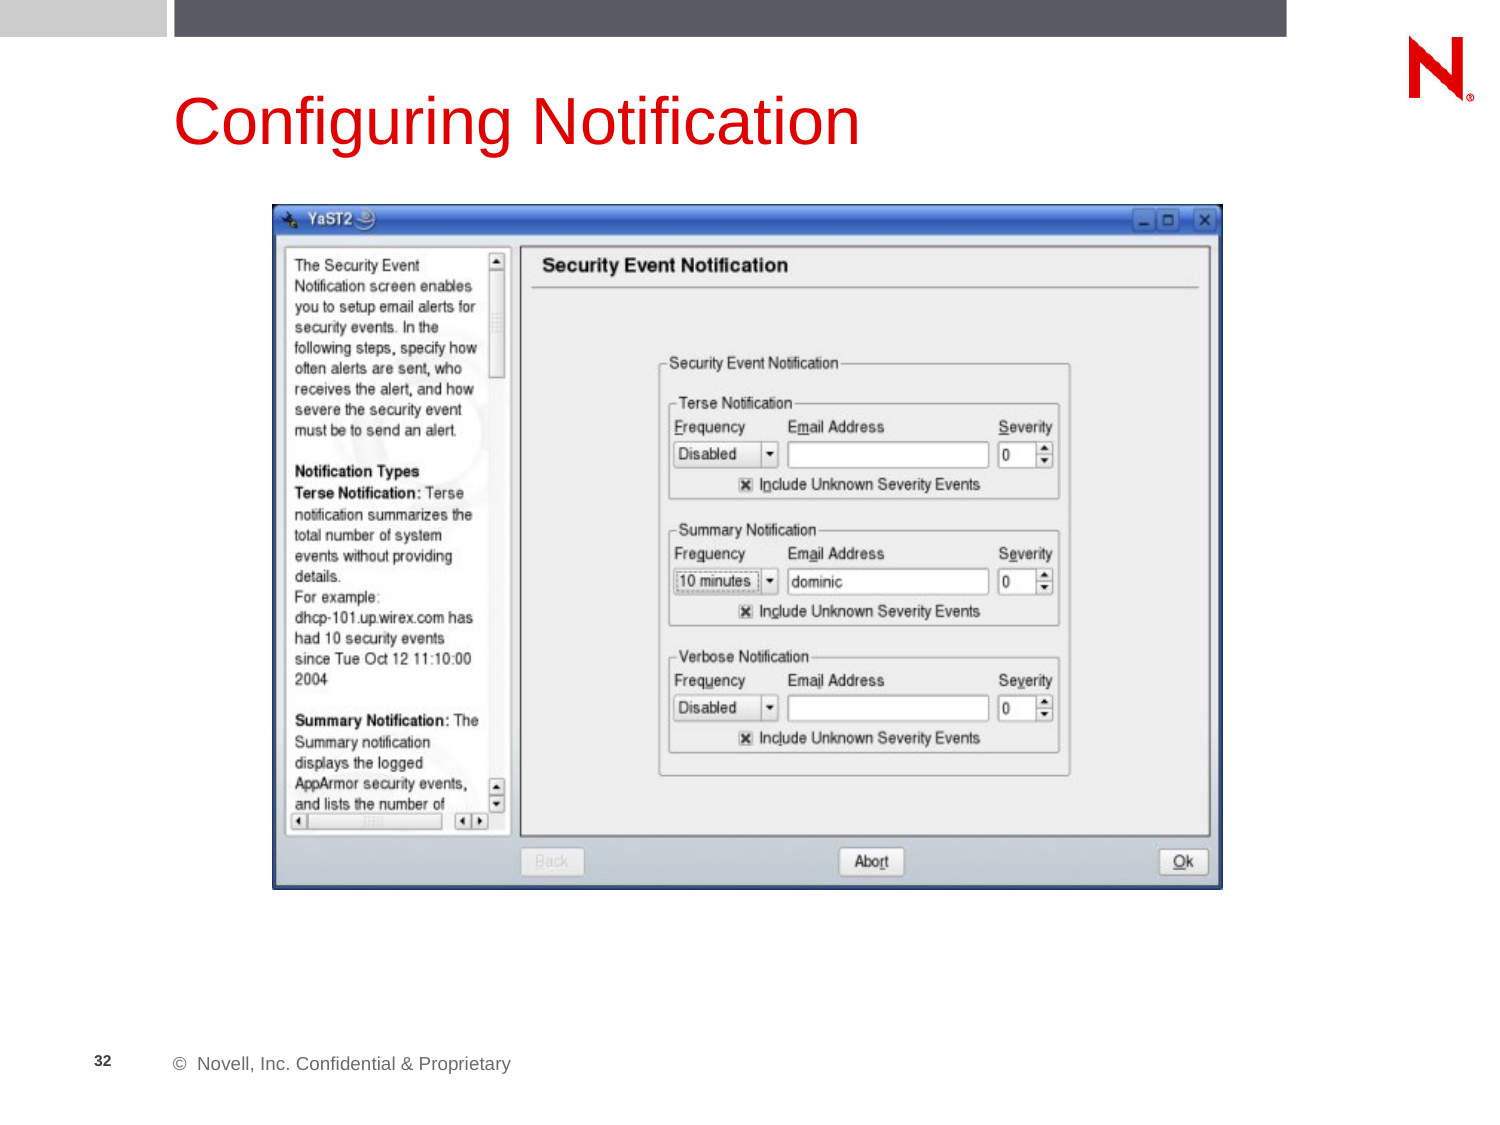

# Configuring Notification
Email based alerting
Intended for security administrators